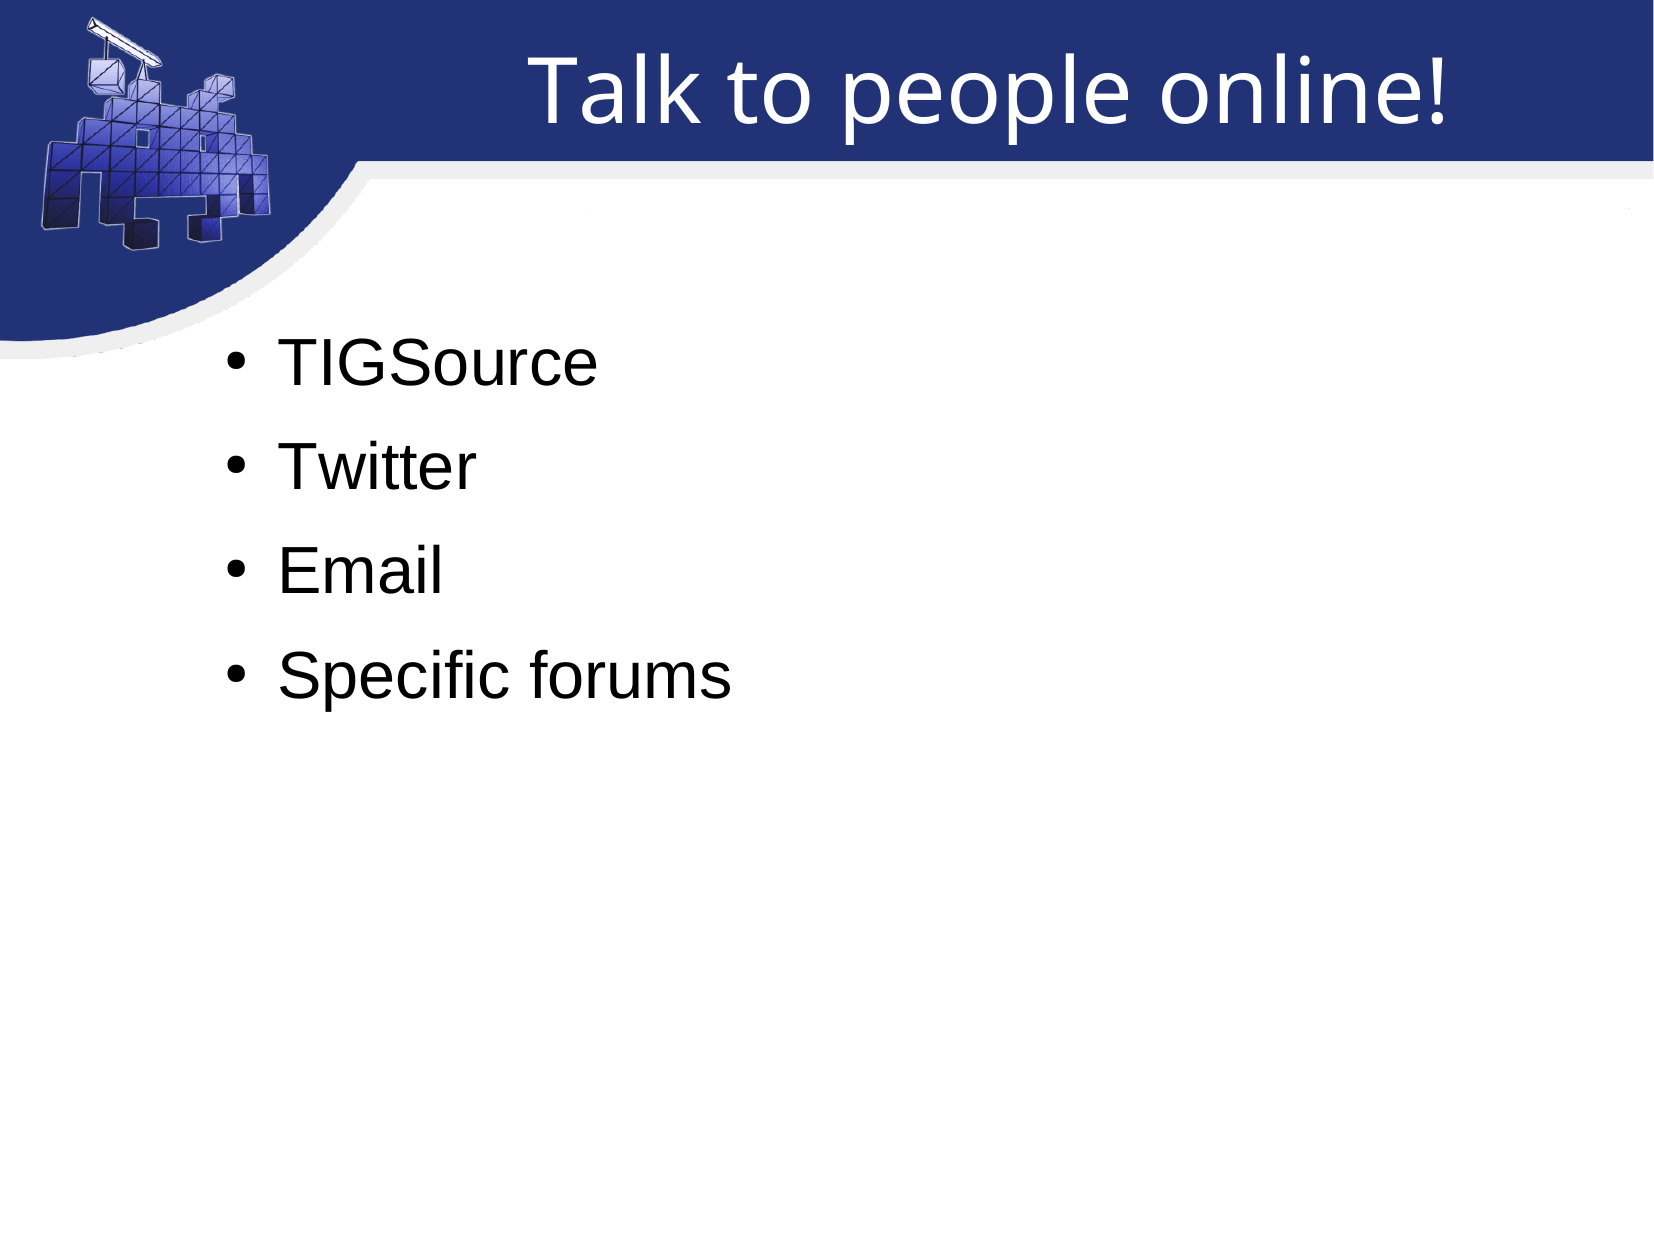

# Talk to people online!
TIGSource
Twitter
Email
Specific forums